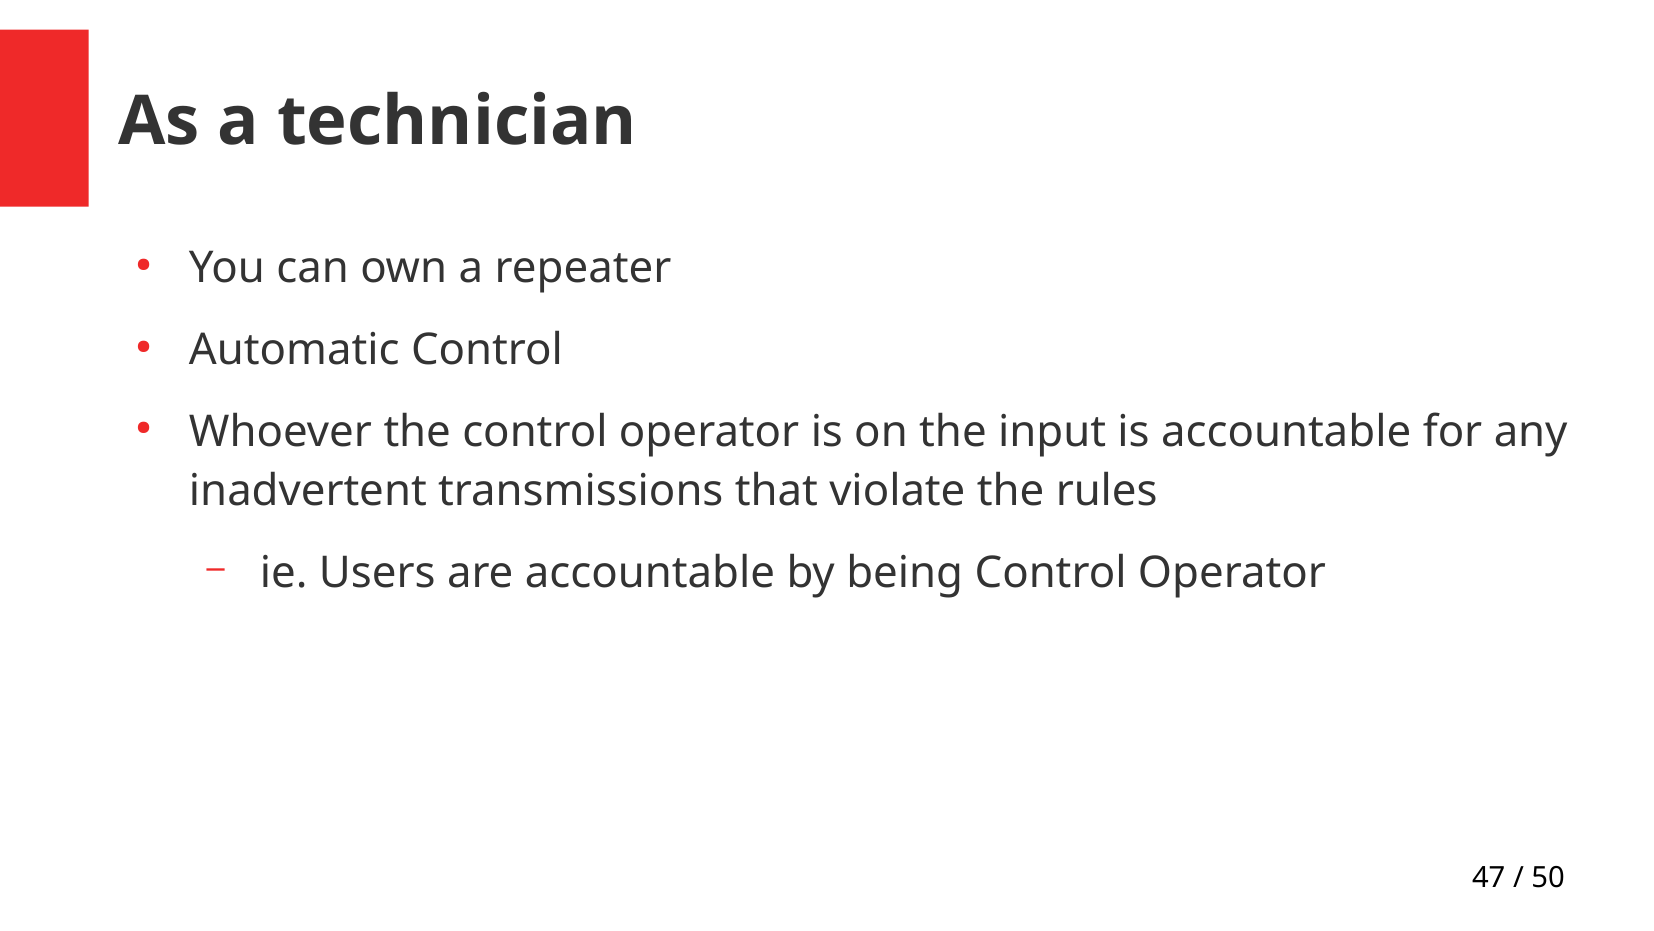

# As a technician
You can own a repeater
Automatic Control
Whoever the control operator is on the input is accountable for any inadvertent transmissions that violate the rules
ie. Users are accountable by being Control Operator
47